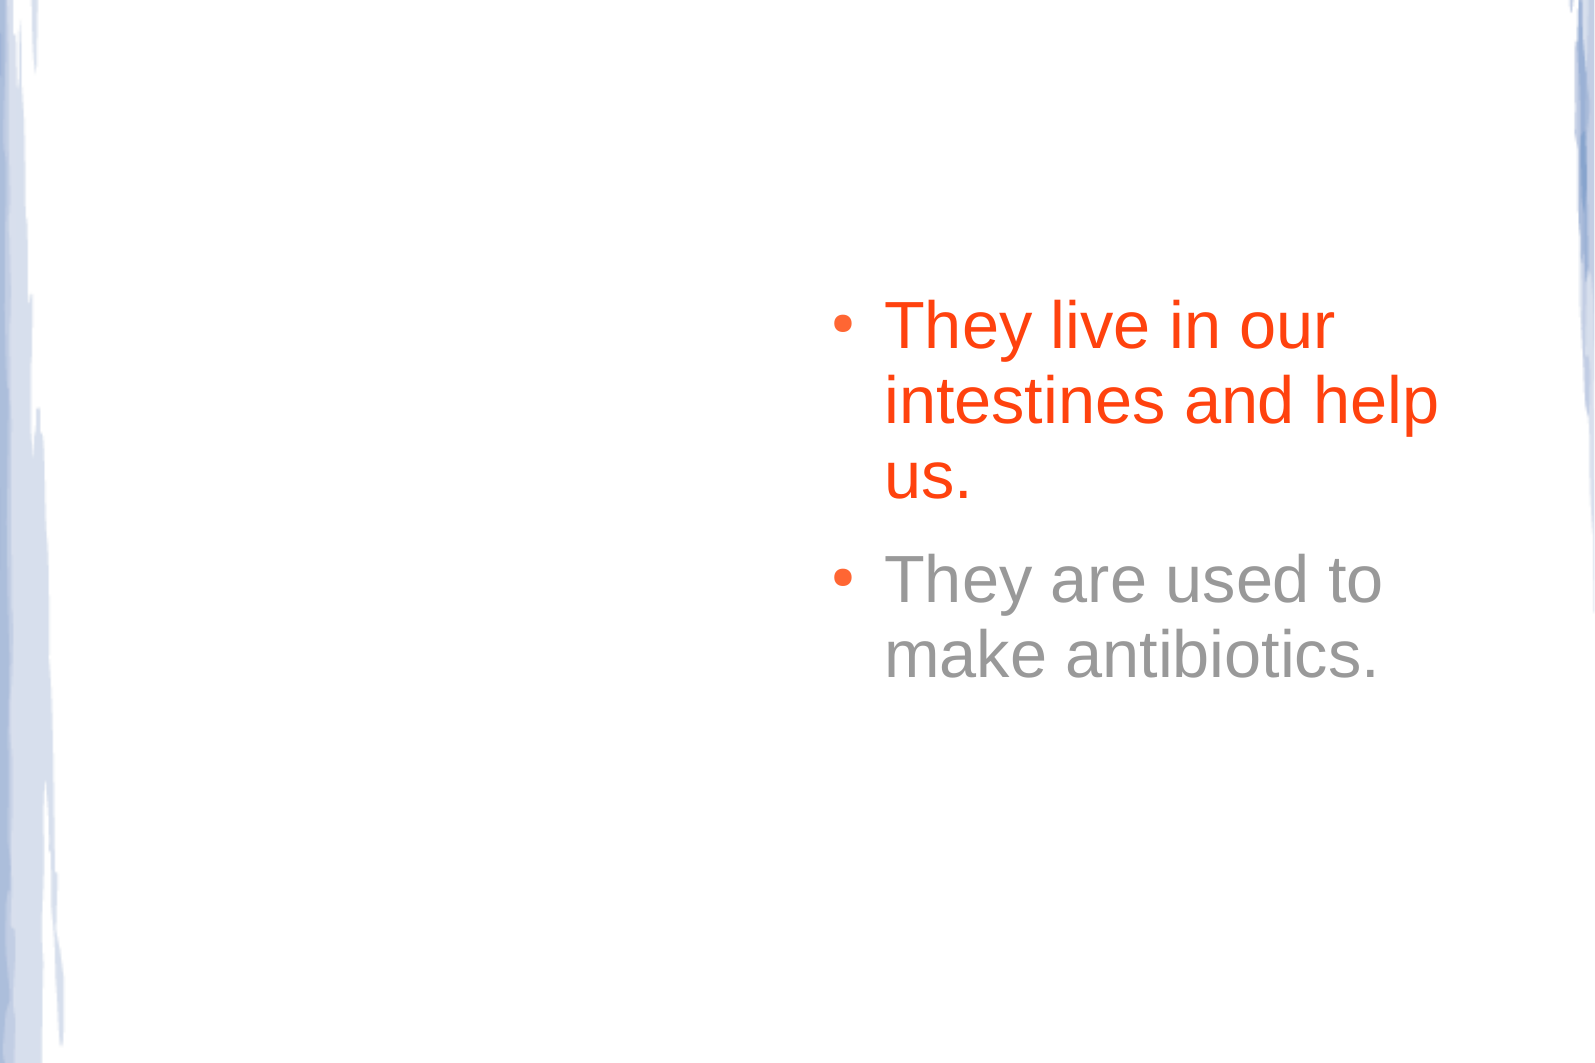

#
They live in our intestines and help us.
They are used to make antibiotics.